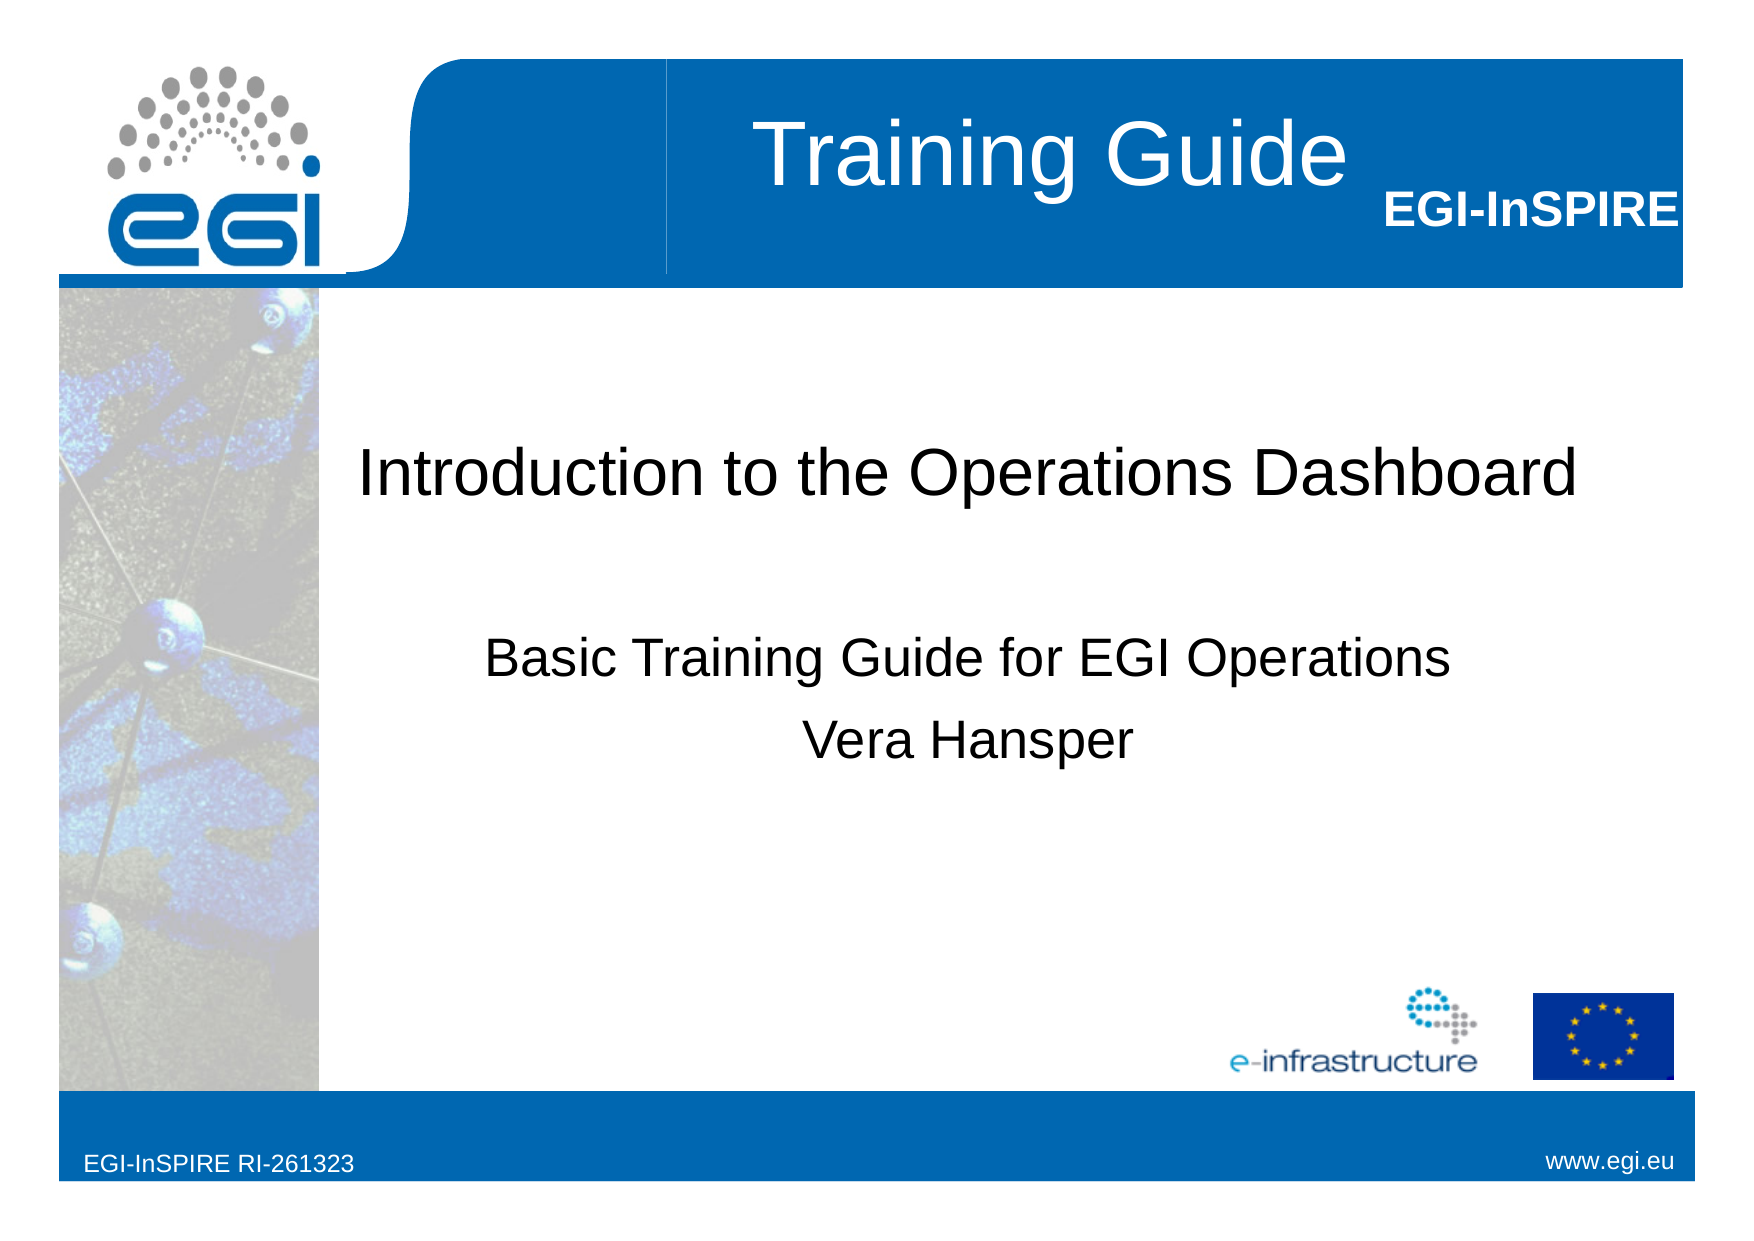

# Training Guide
Introduction to the Operations Dashboard
Basic Training Guide for EGI Operations
Vera Hansper